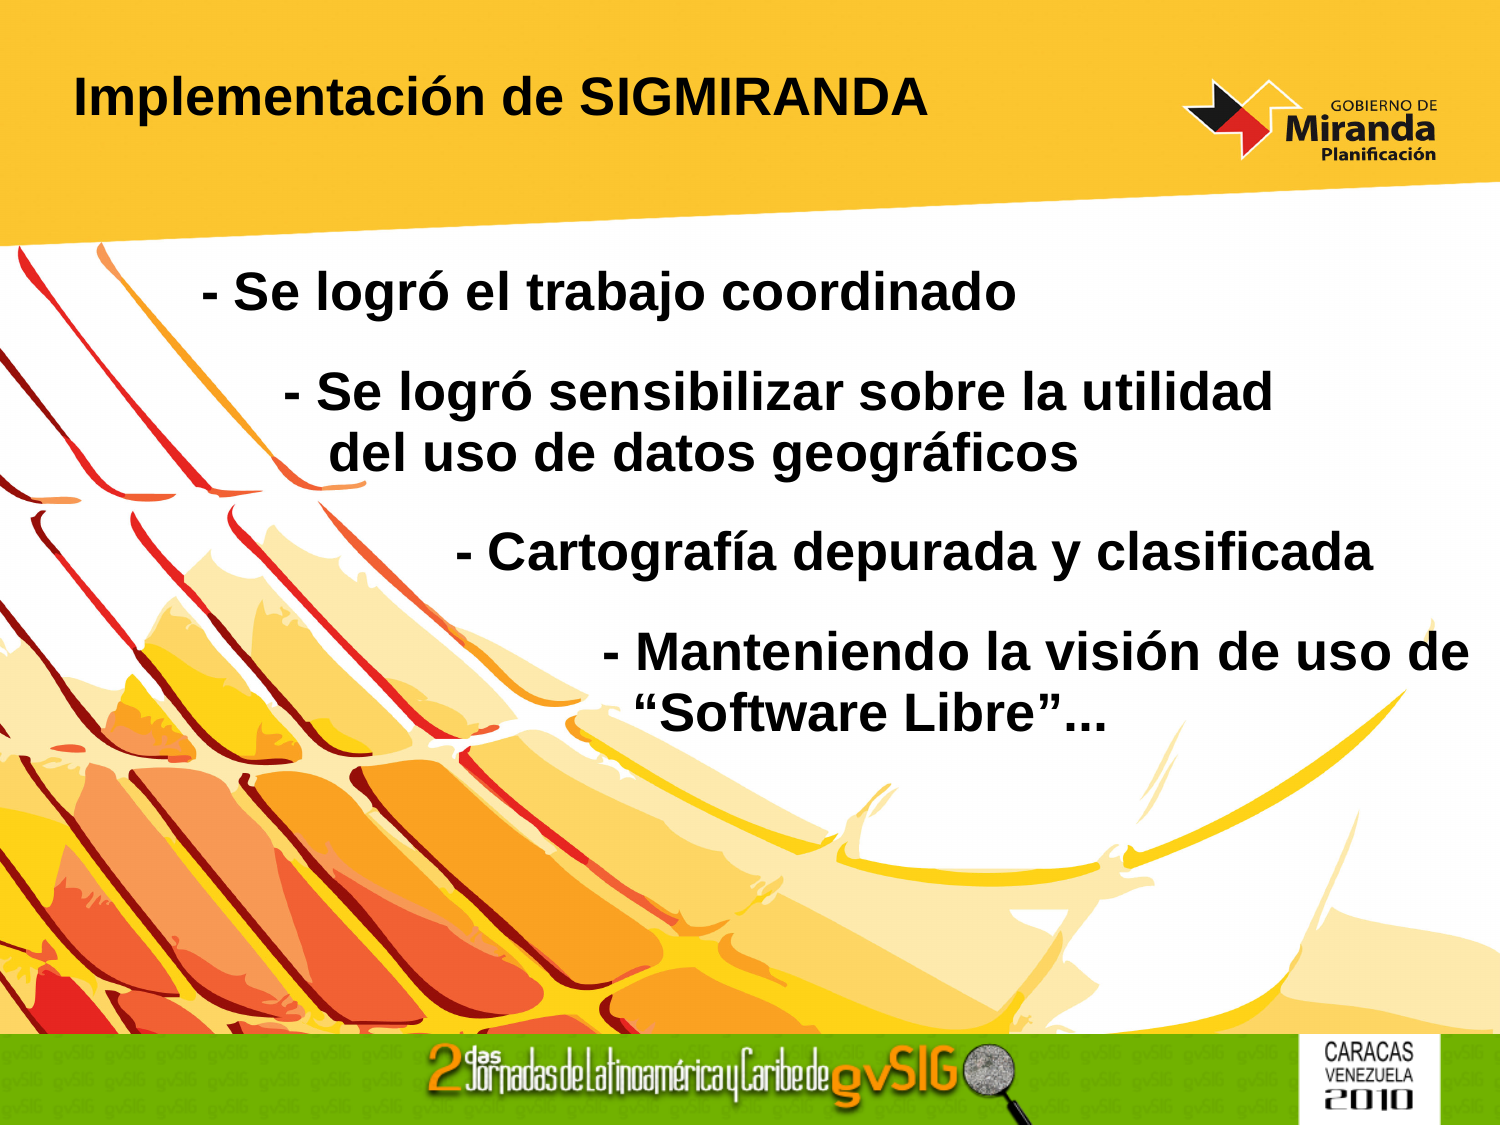

Implementación de SIGMIRANDA
 - Se logró el trabajo coordinado
 - Se logró sensibilizar sobre la utilidad
 del uso de datos geográficos
 - Cartografía depurada y clasificada
 - Manteniendo la visión de uso de
 “Software Libre”...